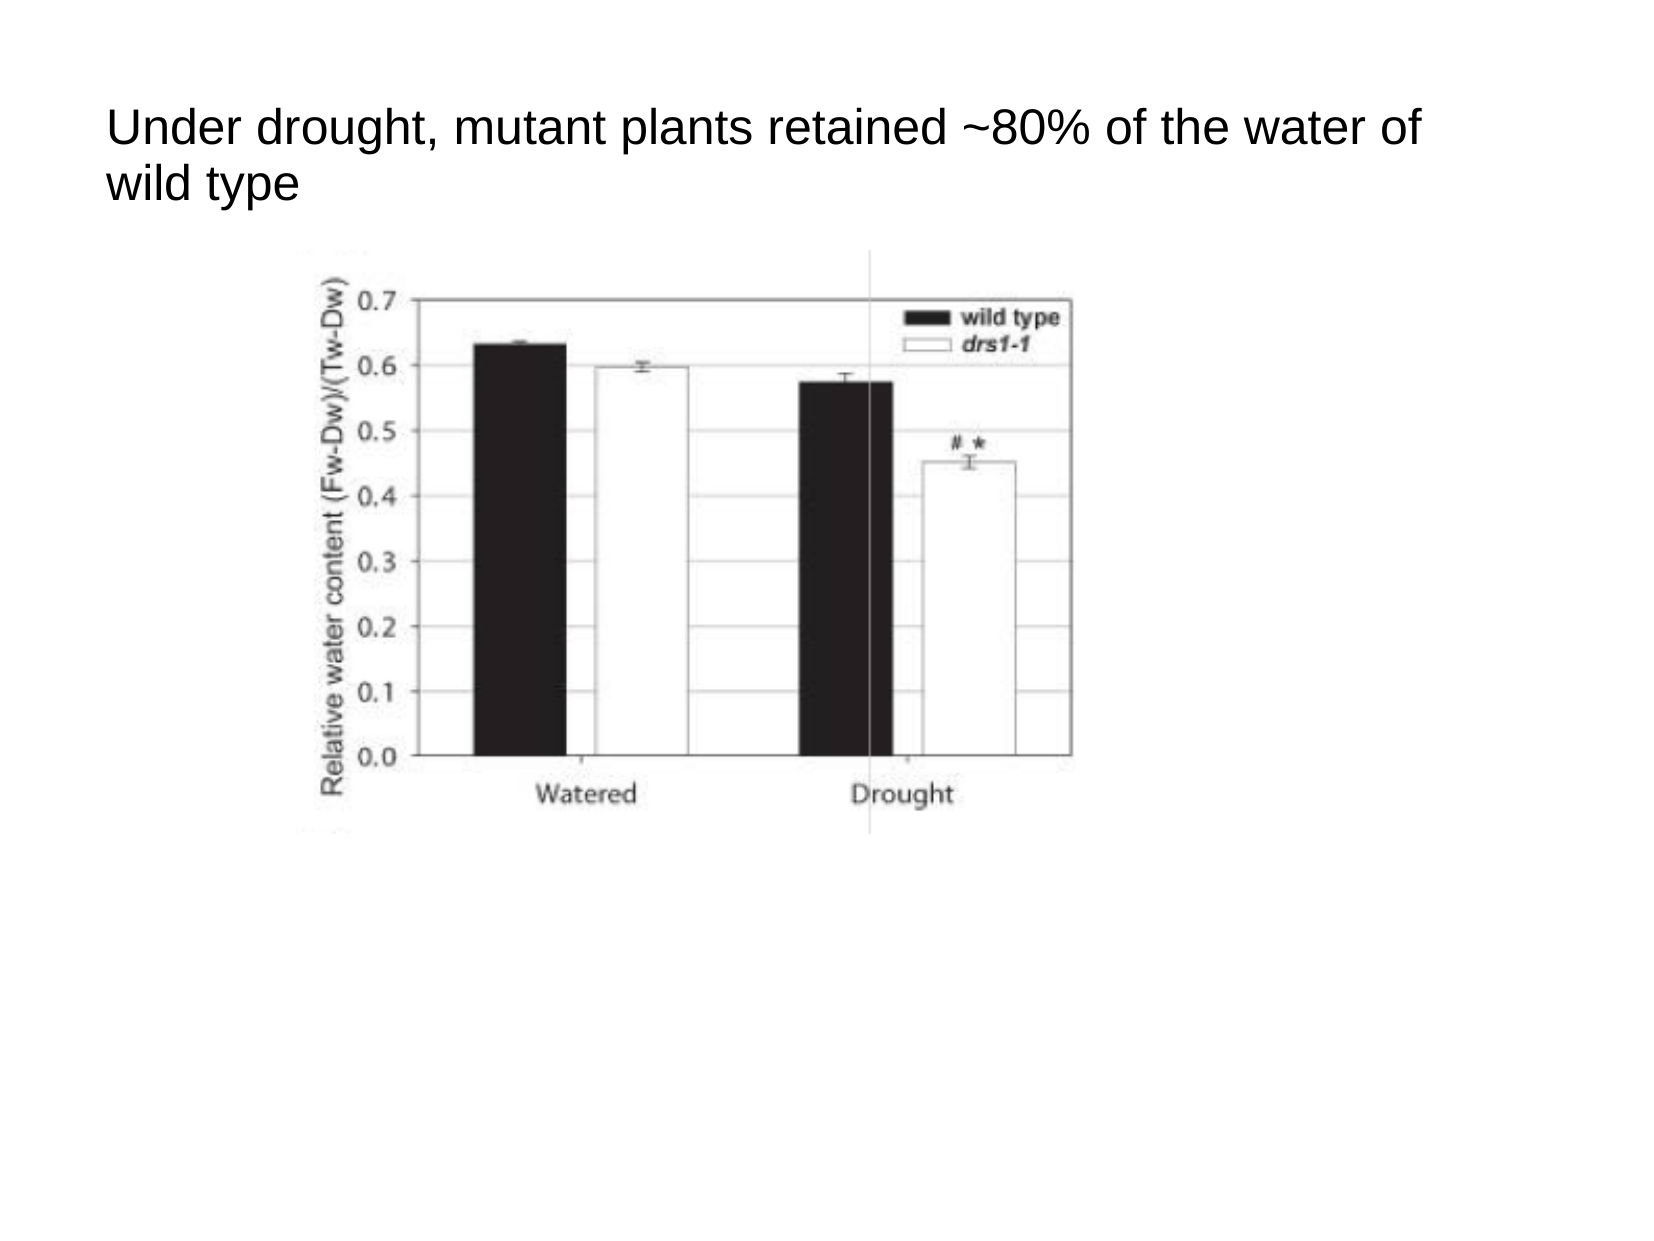

Under drought, mutant plants retained ~80% of the water of wild type